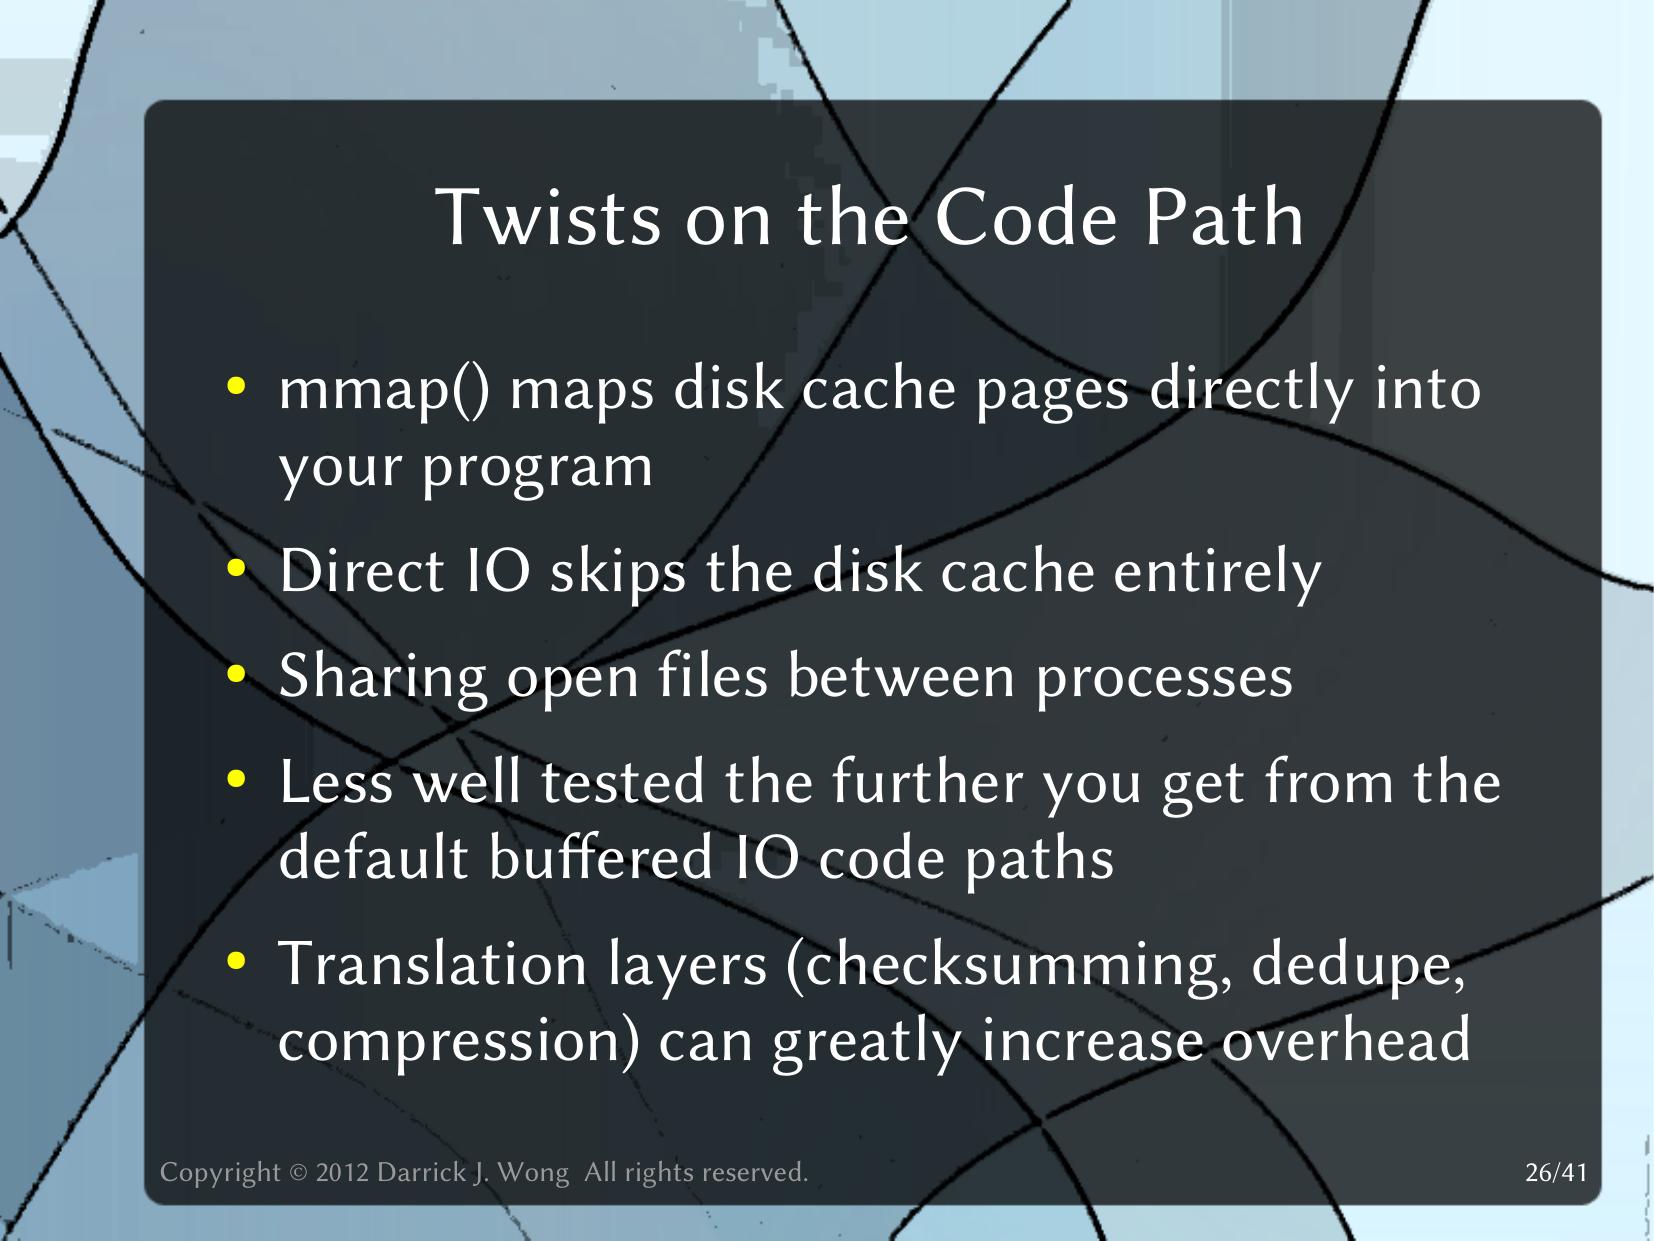

# Twists on the Code Path
mmap() maps disk cache pages directly into your program
Direct IO skips the disk cache entirely
Sharing open files between processes
Less well tested the further you get from the default buffered IO code paths
Translation layers (checksumming, dedupe, compression) can greatly increase overhead
26